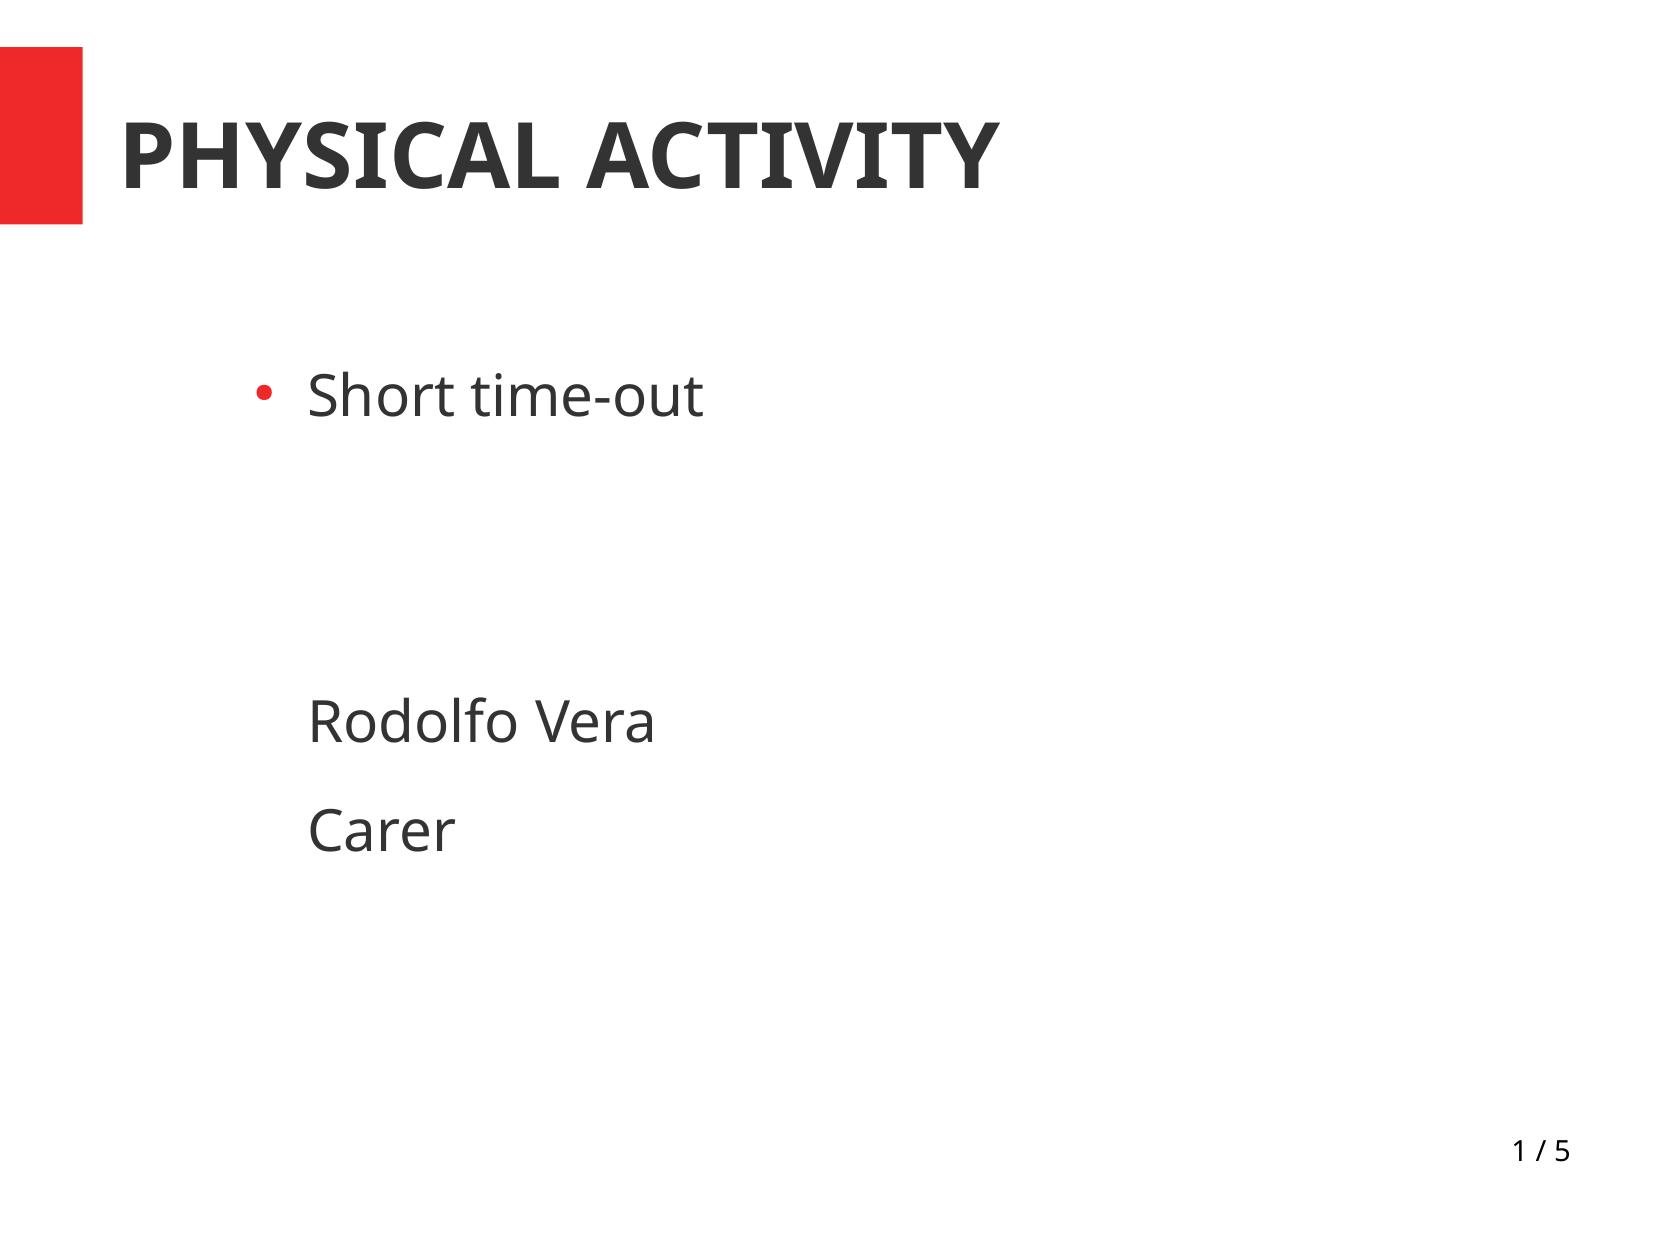

# PHYSICAL ACTIVITY
Short time-out
Rodolfo Vera
Carer
1